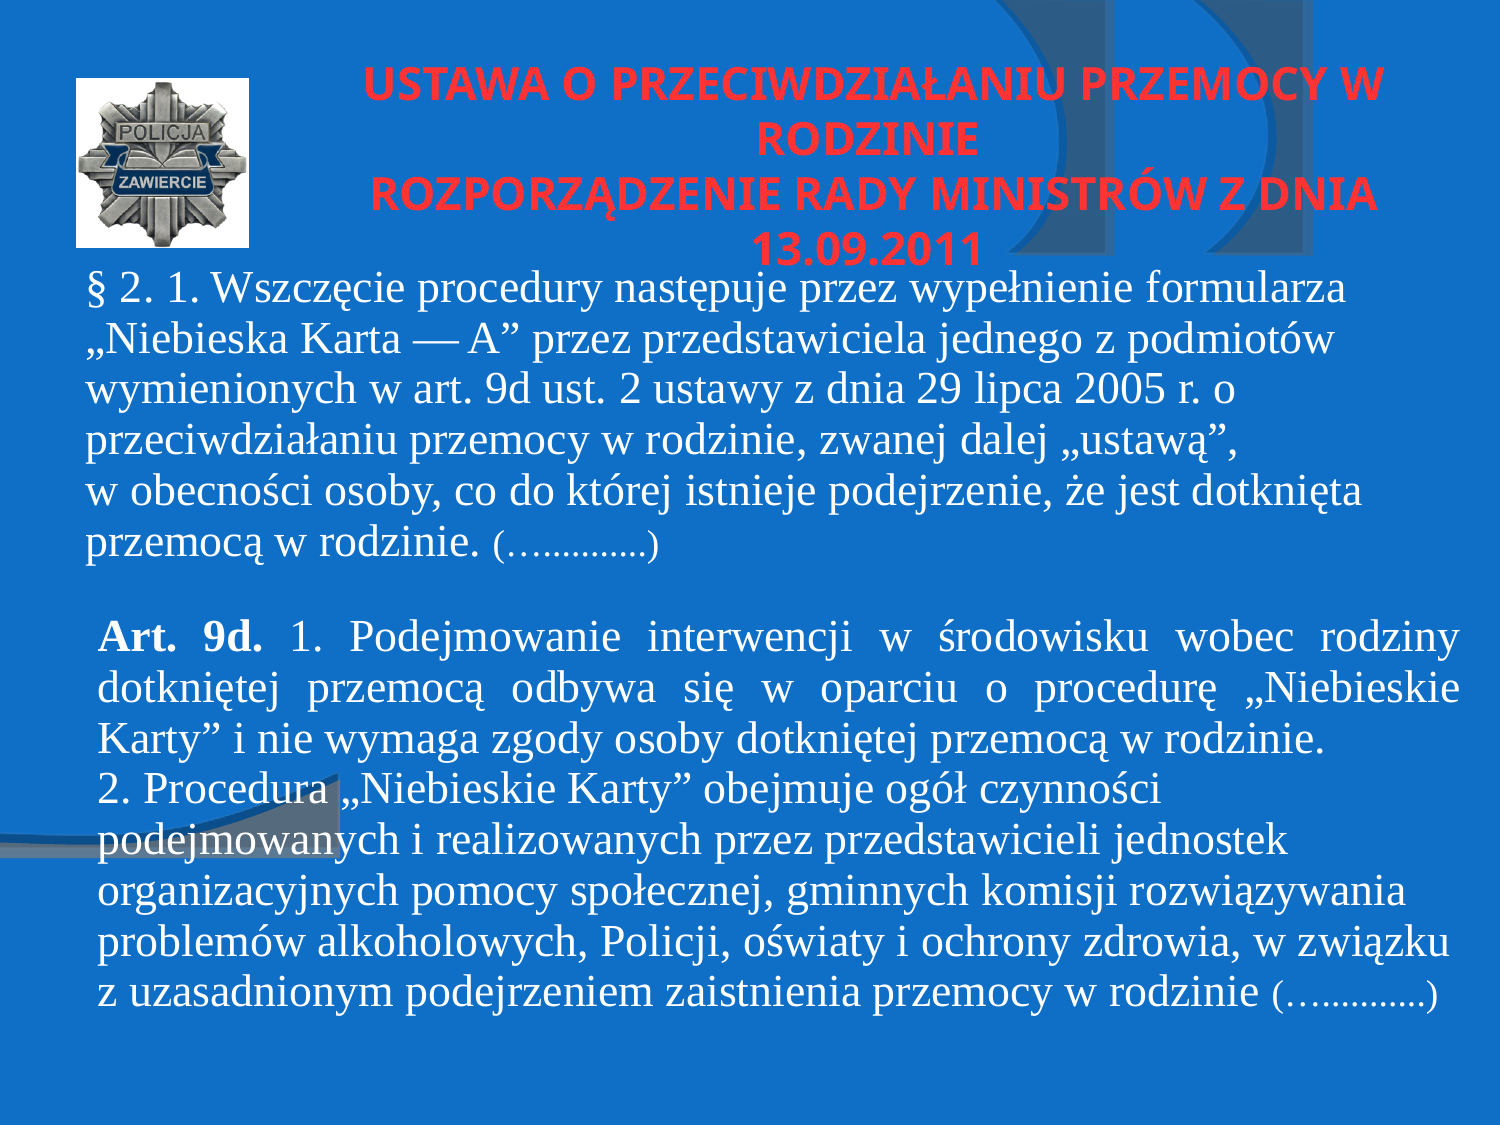

USTAWA O PRZECIWDZIAŁANIU PRZEMOCY W RODZINIE
ROZPORZĄDZENIE RADY MINISTRÓW Z DNIA 13.09.2011
§ 2. 1. Wszczęcie procedury następuje przez wypełnienie formularza „Niebieska Karta — A” przez przedstawiciela jednego z podmiotów wymienionych w art. 9d ust. 2 ustawy z dnia 29 lipca 2005 r. o przeciwdziałaniu przemocy w rodzinie, zwanej dalej „ustawą”,
w obecności osoby, co do której istnieje podejrzenie, że jest dotknięta przemocą w rodzinie. (…...........)
#
Art. 9d. 1. Podejmowanie interwencji w środowisku wobec rodziny dotkniętej przemocą odbywa się w oparciu o procedurę „Niebieskie Karty” i nie wymaga zgody osoby dotkniętej przemocą w rodzinie.
2. Procedura „Niebieskie Karty” obejmuje ogół czynności podejmowanych i realizowanych przez przedstawicieli jednostek organizacyjnych pomocy społecznej, gminnych komisji rozwiązywania problemów alkoholowych, Policji, oświaty i ochrony zdrowia, w związku z uzasadnionym podejrzeniem zaistnienia przemocy w rodzinie (…...........)